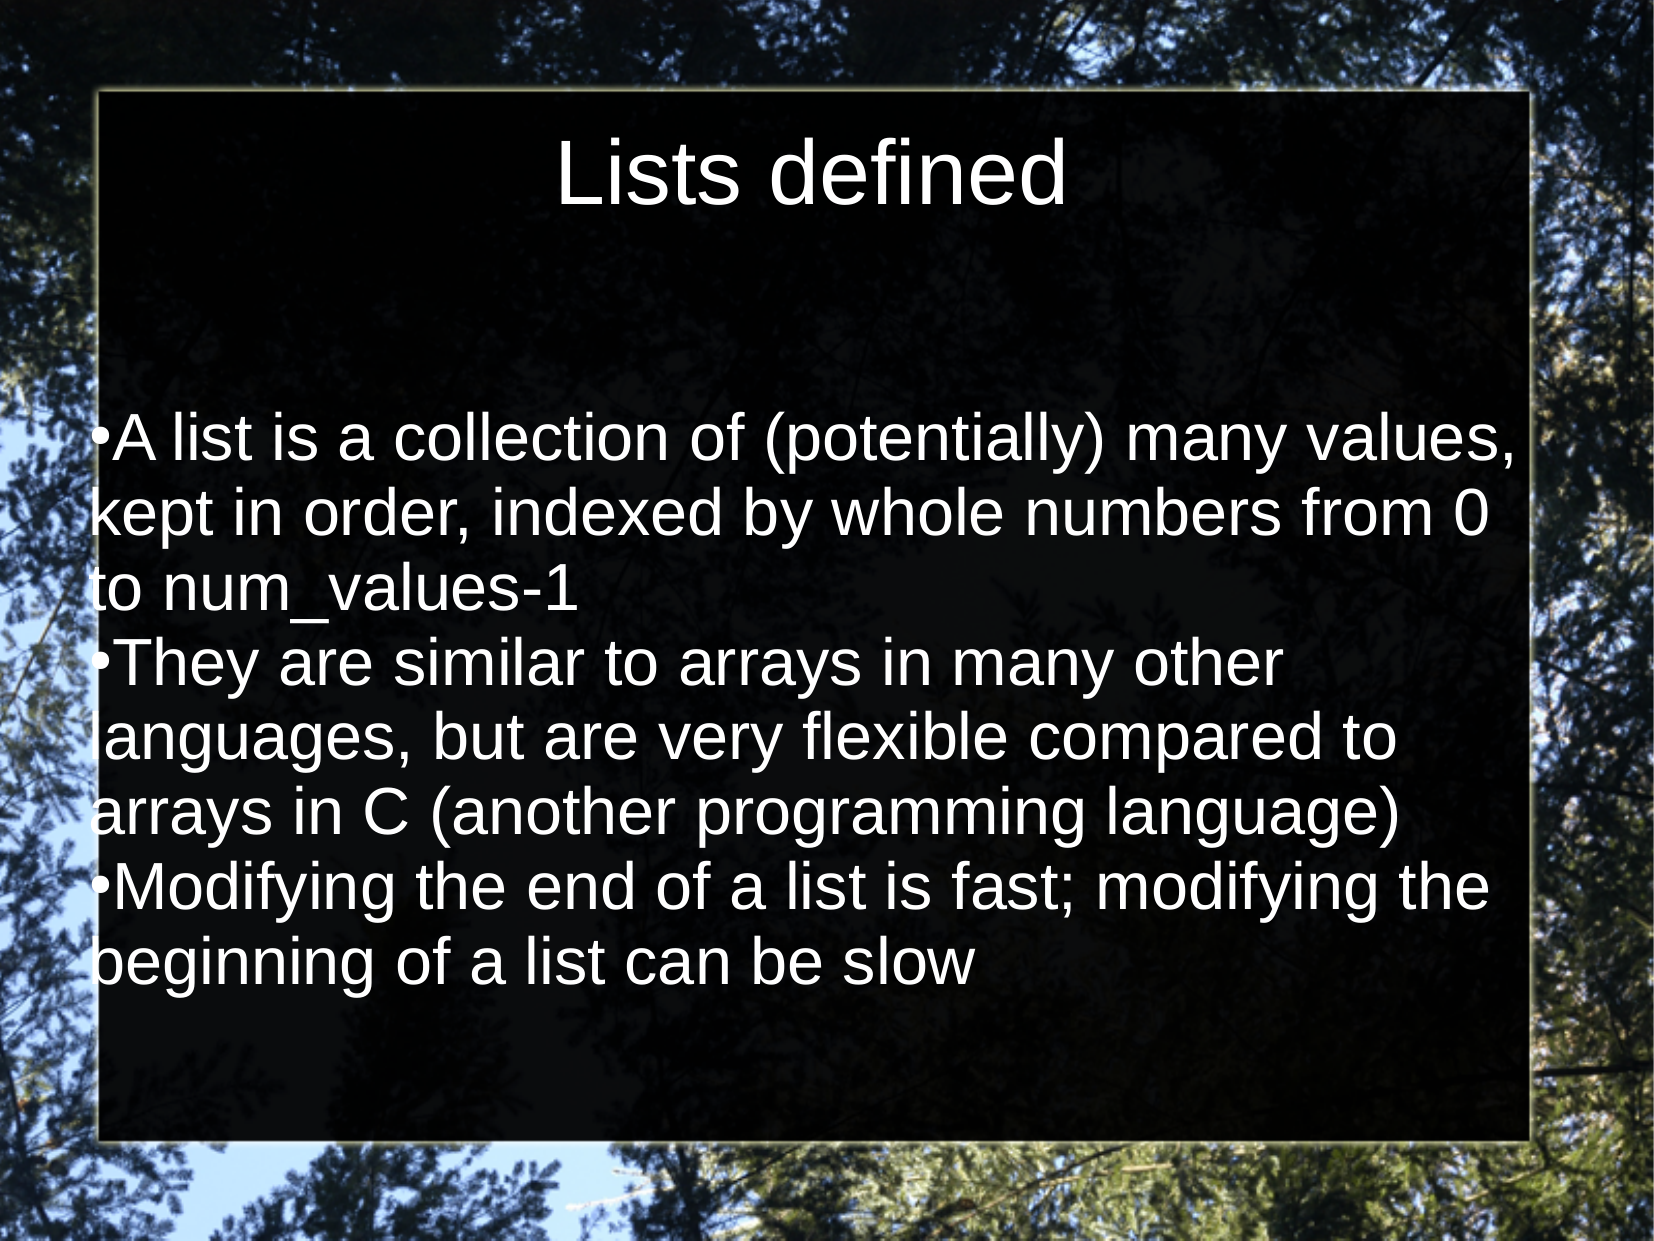

# Lists defined
A list is a collection of (potentially) many values, kept in order, indexed by whole numbers from 0 to num_values-1
They are similar to arrays in many other languages, but are very flexible compared to arrays in C (another programming language)
Modifying the end of a list is fast; modifying the beginning of a list can be slow